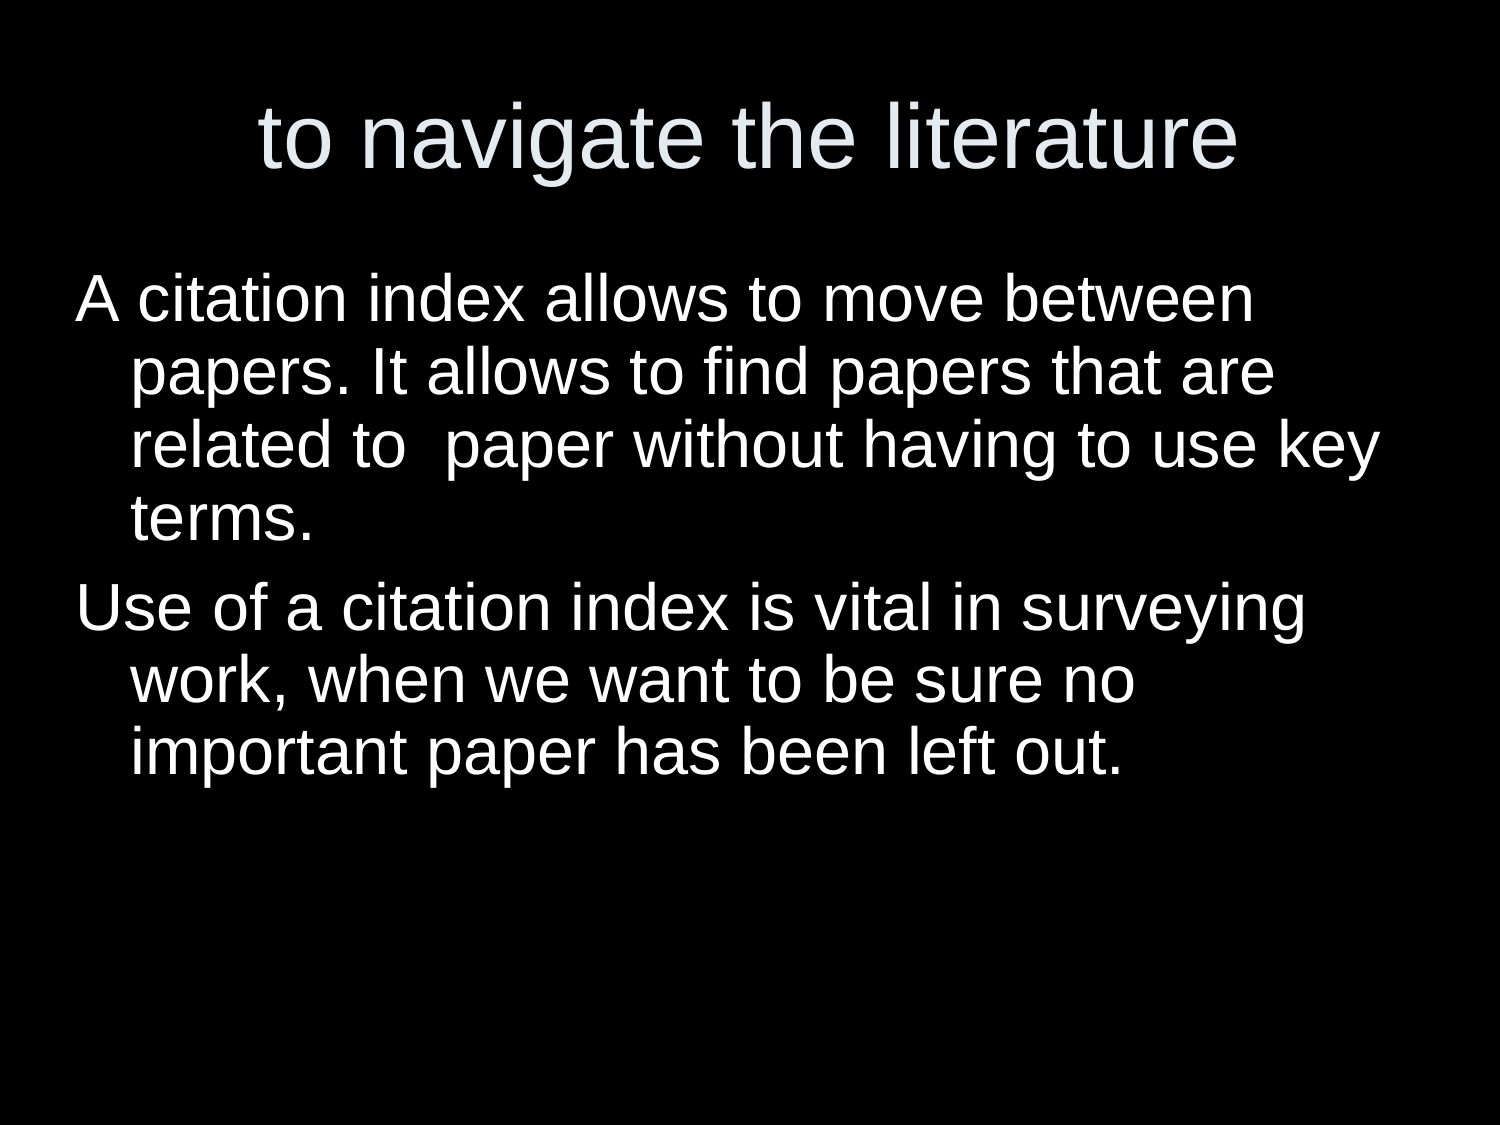

# to navigate the literature
A citation index allows to move between papers. It allows to find papers that are related to paper without having to use key terms.
Use of a citation index is vital in surveying work, when we want to be sure no important paper has been left out.